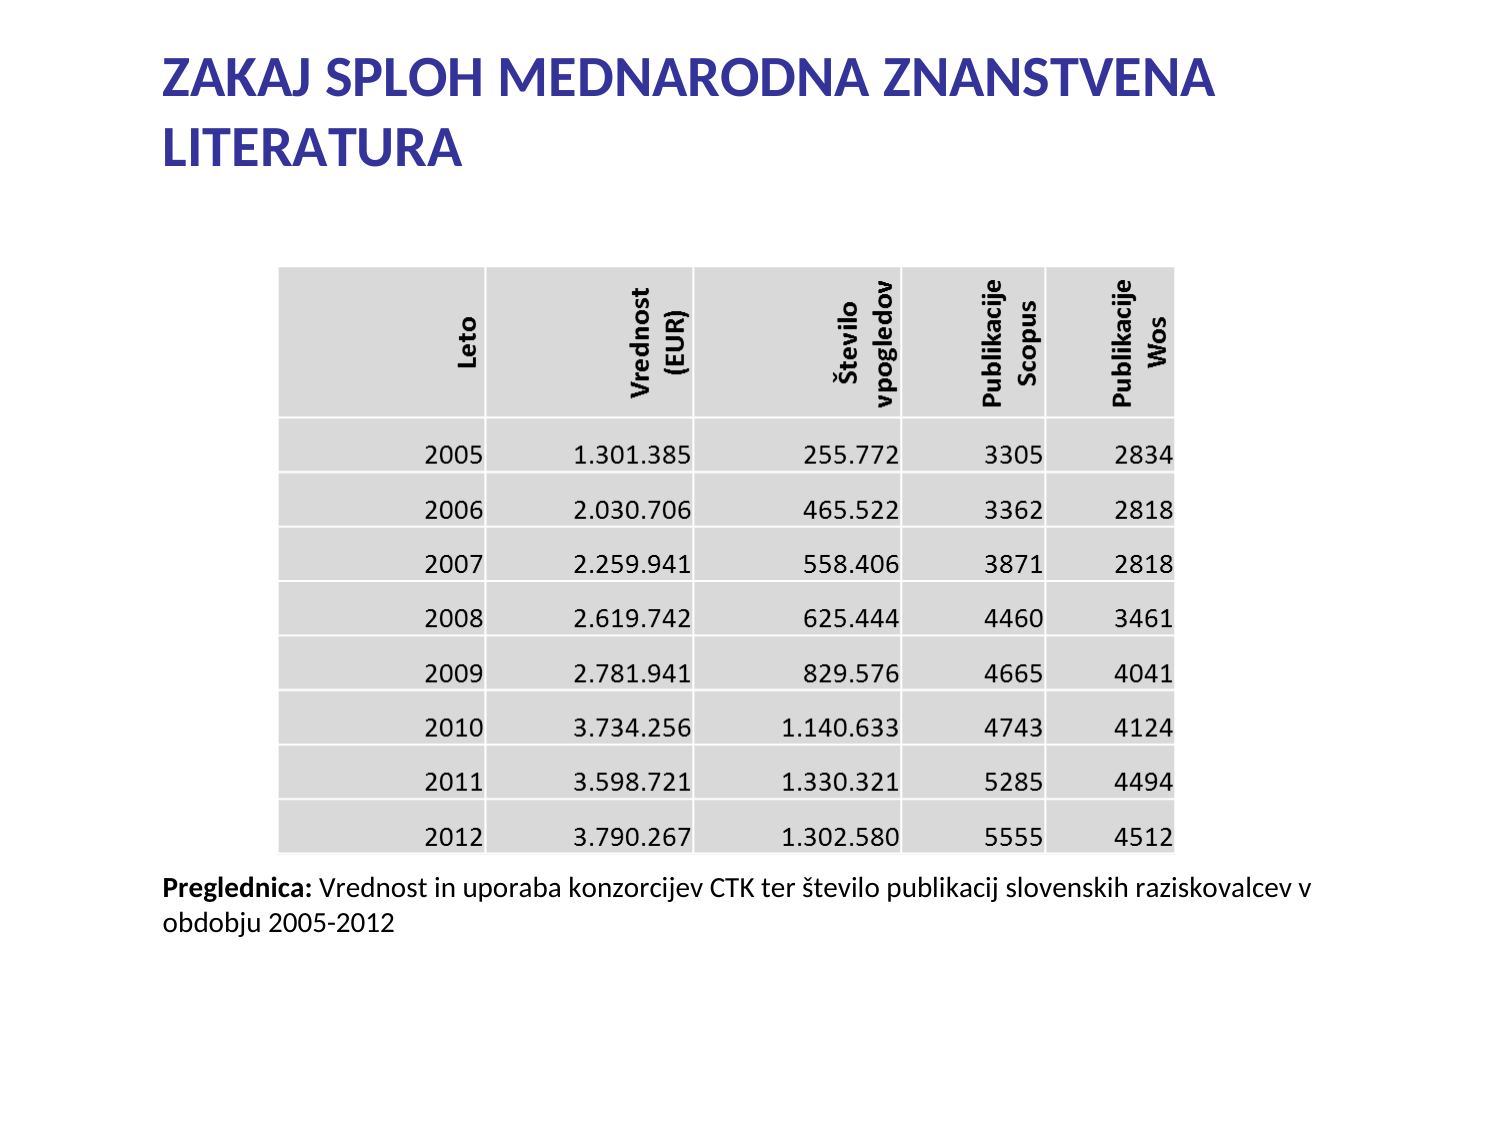

# ZAKAJ SPLOH MEDNARODNA ZNANSTVENA LITERATURA Preglednica: Vrednost in uporaba konzorcijev CTK ter število publikacij slovenskih raziskovalcev v obdobju 2005-2012